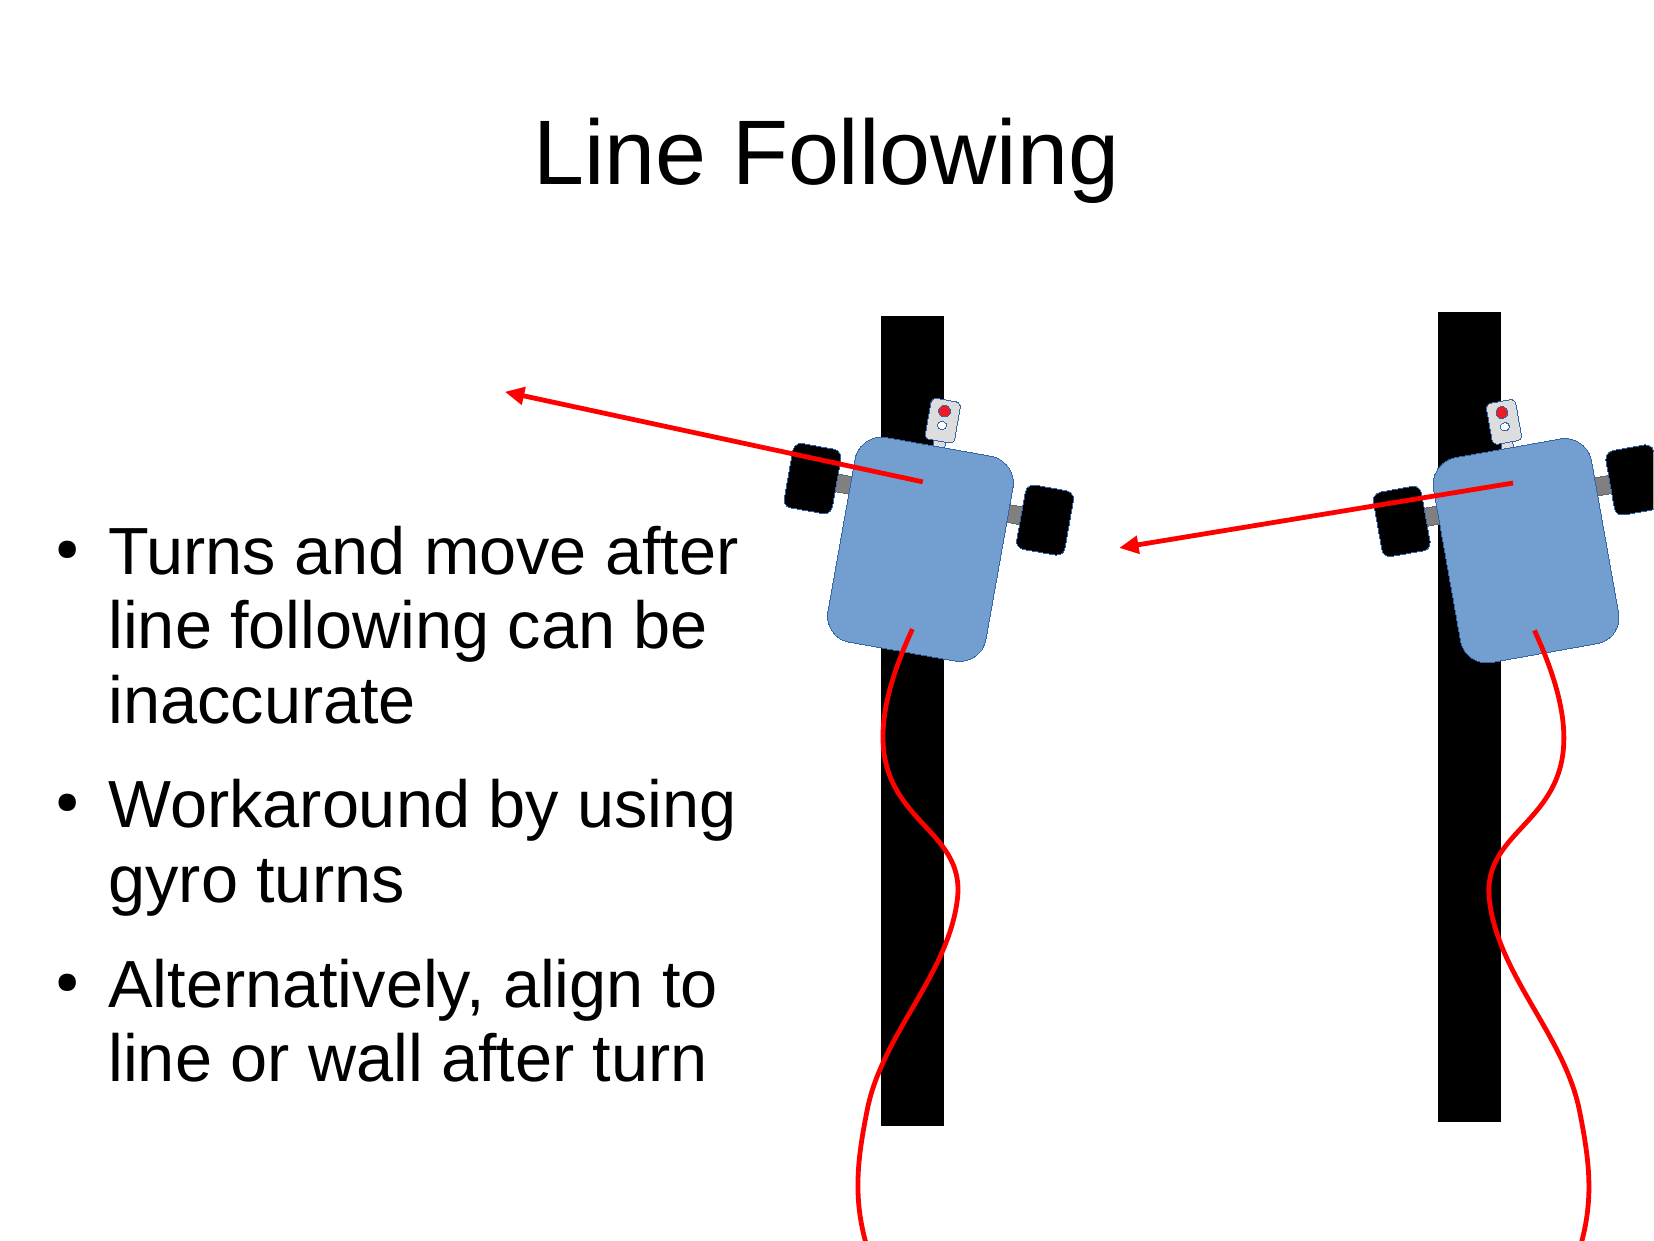

# Line Following
Turns and move after line following can be inaccurate
Workaround by using gyro turns
Alternatively, align to line or wall after turn